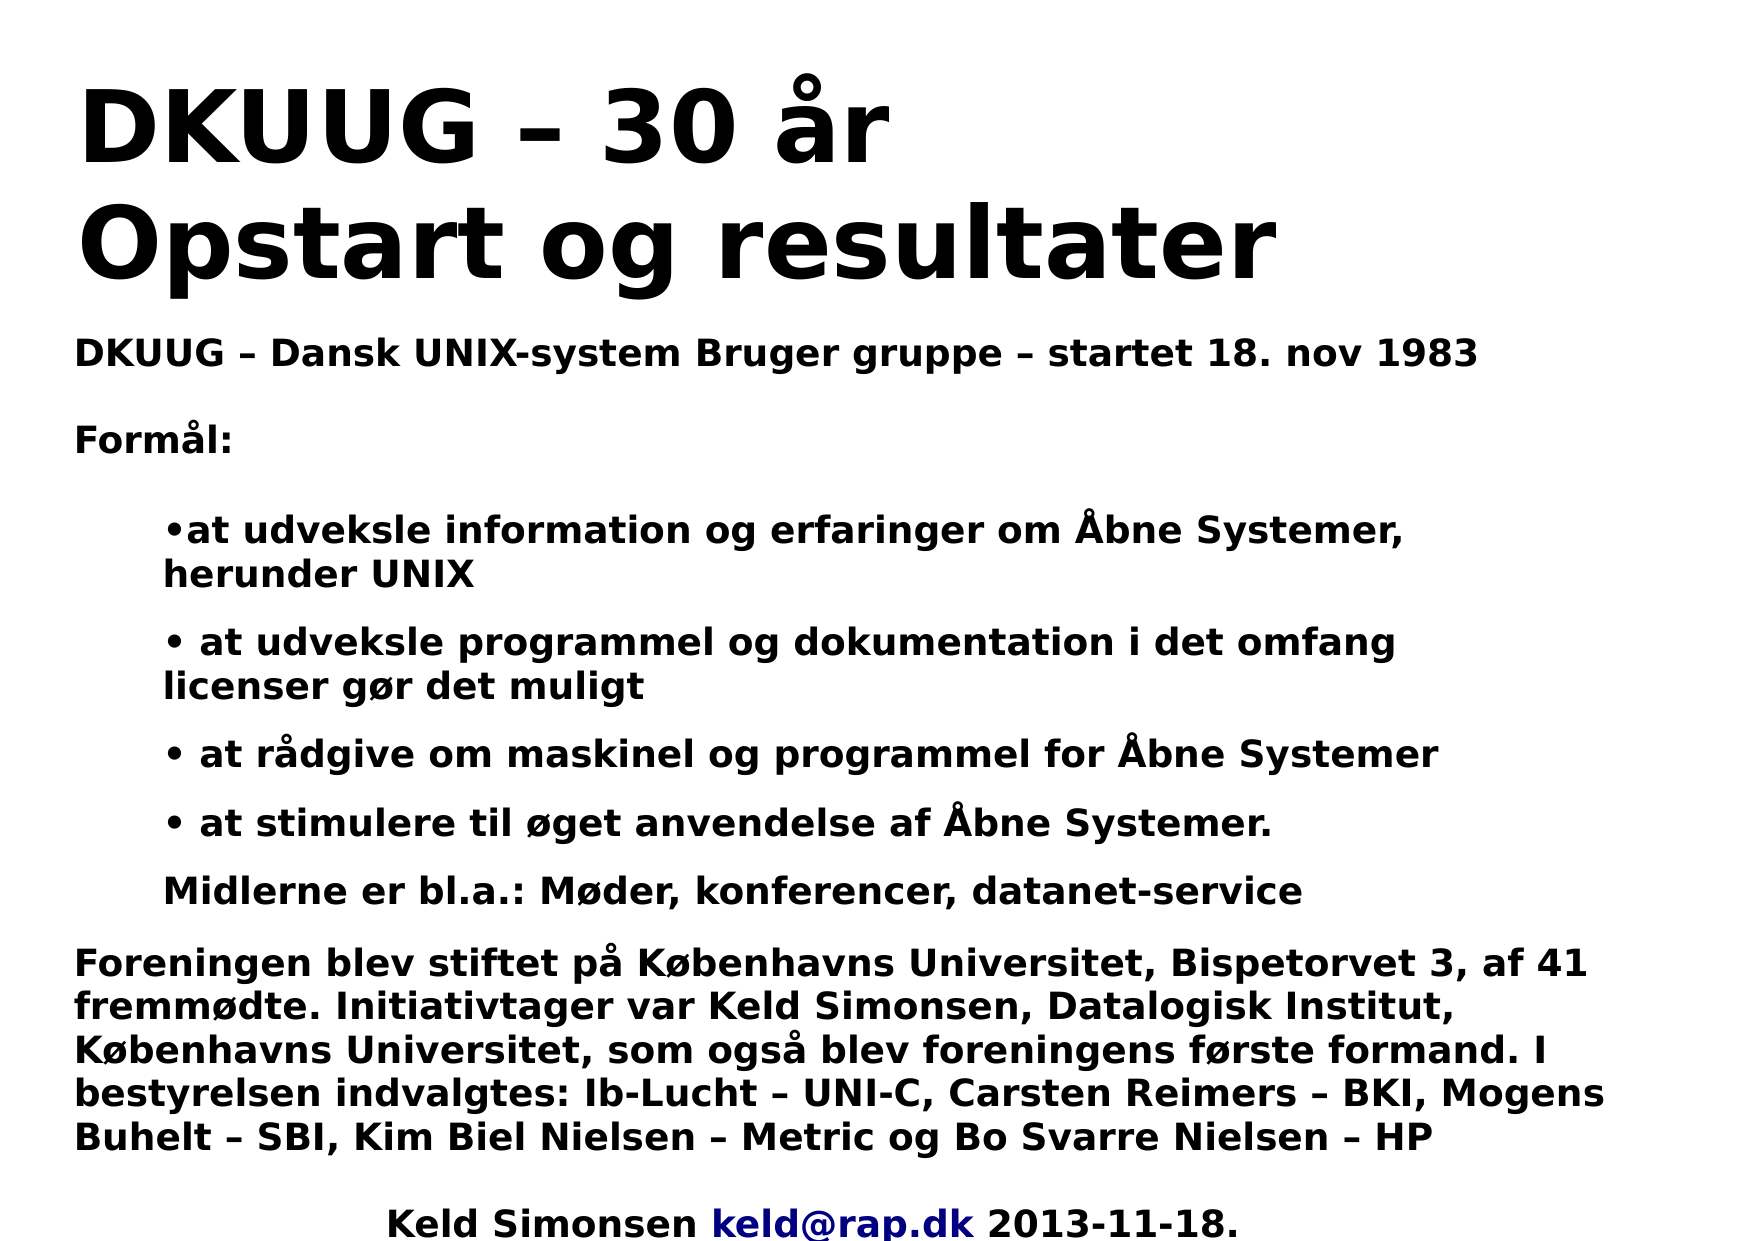

DKUUG – 30 år
Opstart og resultater
DKUUG – Dansk UNIX-system Bruger gruppe – startet 18. nov 1983
Formål:
Foreningen blev stiftet på Københavns Universitet, Bispetorvet 3, af 41 fremmødte. Initiativtager var Keld Simonsen, Datalogisk Institut, Københavns Universitet, som også blev foreningens første formand. I bestyrelsen indvalgtes: Ib-Lucht – UNI-C, Carsten Reimers – BKI, Mogens Buhelt – SBI, Kim Biel Nielsen – Metric og Bo Svarre Nielsen – HP
 Keld Simonsen keld@rap.dk 2013-11-18.
•at udveksle information og erfaringer om Åbne Systemer, herunder UNIX
• at udveksle programmel og dokumentation i det omfang licenser gør det muligt
• at rådgive om maskinel og programmel for Åbne Systemer
• at stimulere til øget anvendelse af Åbne Systemer.
Midlerne er bl.a.: Møder, konferencer, datanet-service